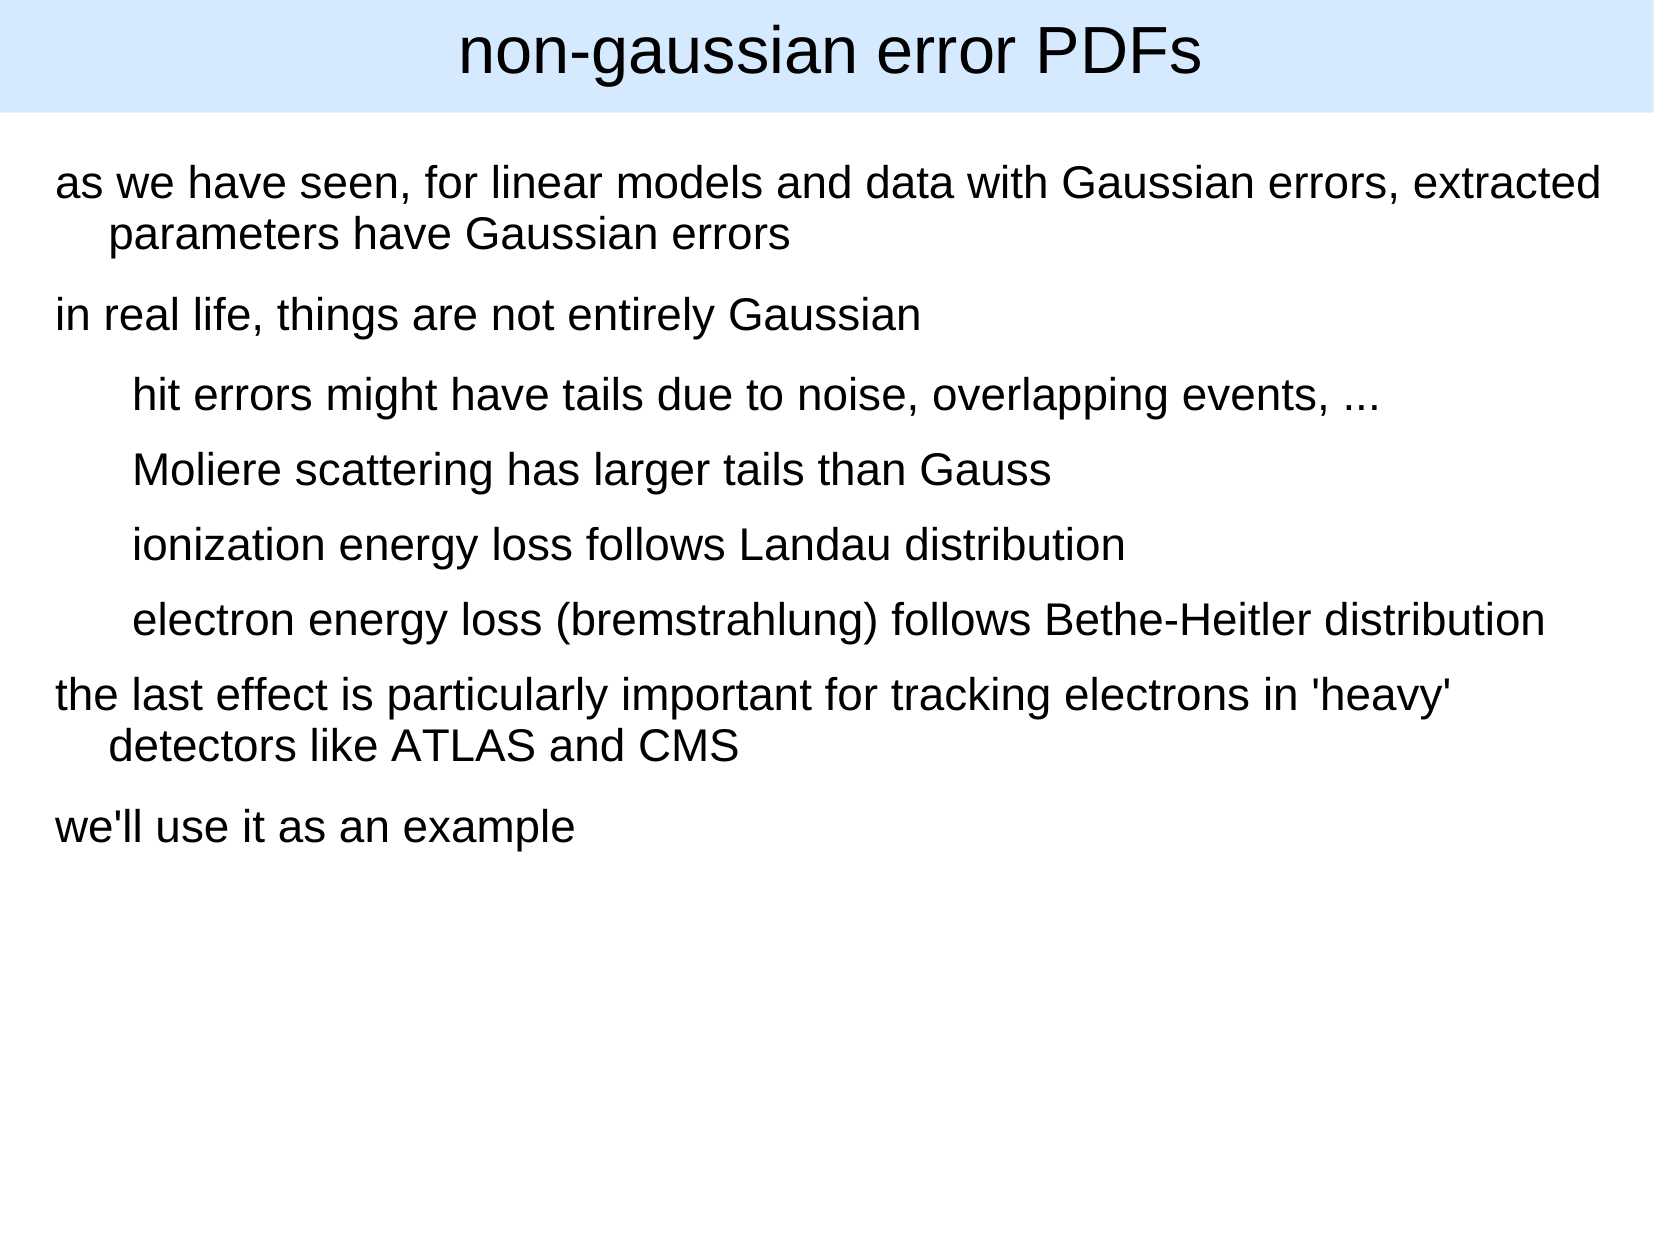

# non-gaussian error PDFs
as we have seen, for linear models and data with Gaussian errors, extracted parameters have Gaussian errors
in real life, things are not entirely Gaussian
hit errors might have tails due to noise, overlapping events, ...
Moliere scattering has larger tails than Gauss
ionization energy loss follows Landau distribution
electron energy loss (bremstrahlung) follows Bethe-Heitler distribution
the last effect is particularly important for tracking electrons in 'heavy' detectors like ATLAS and CMS
we'll use it as an example